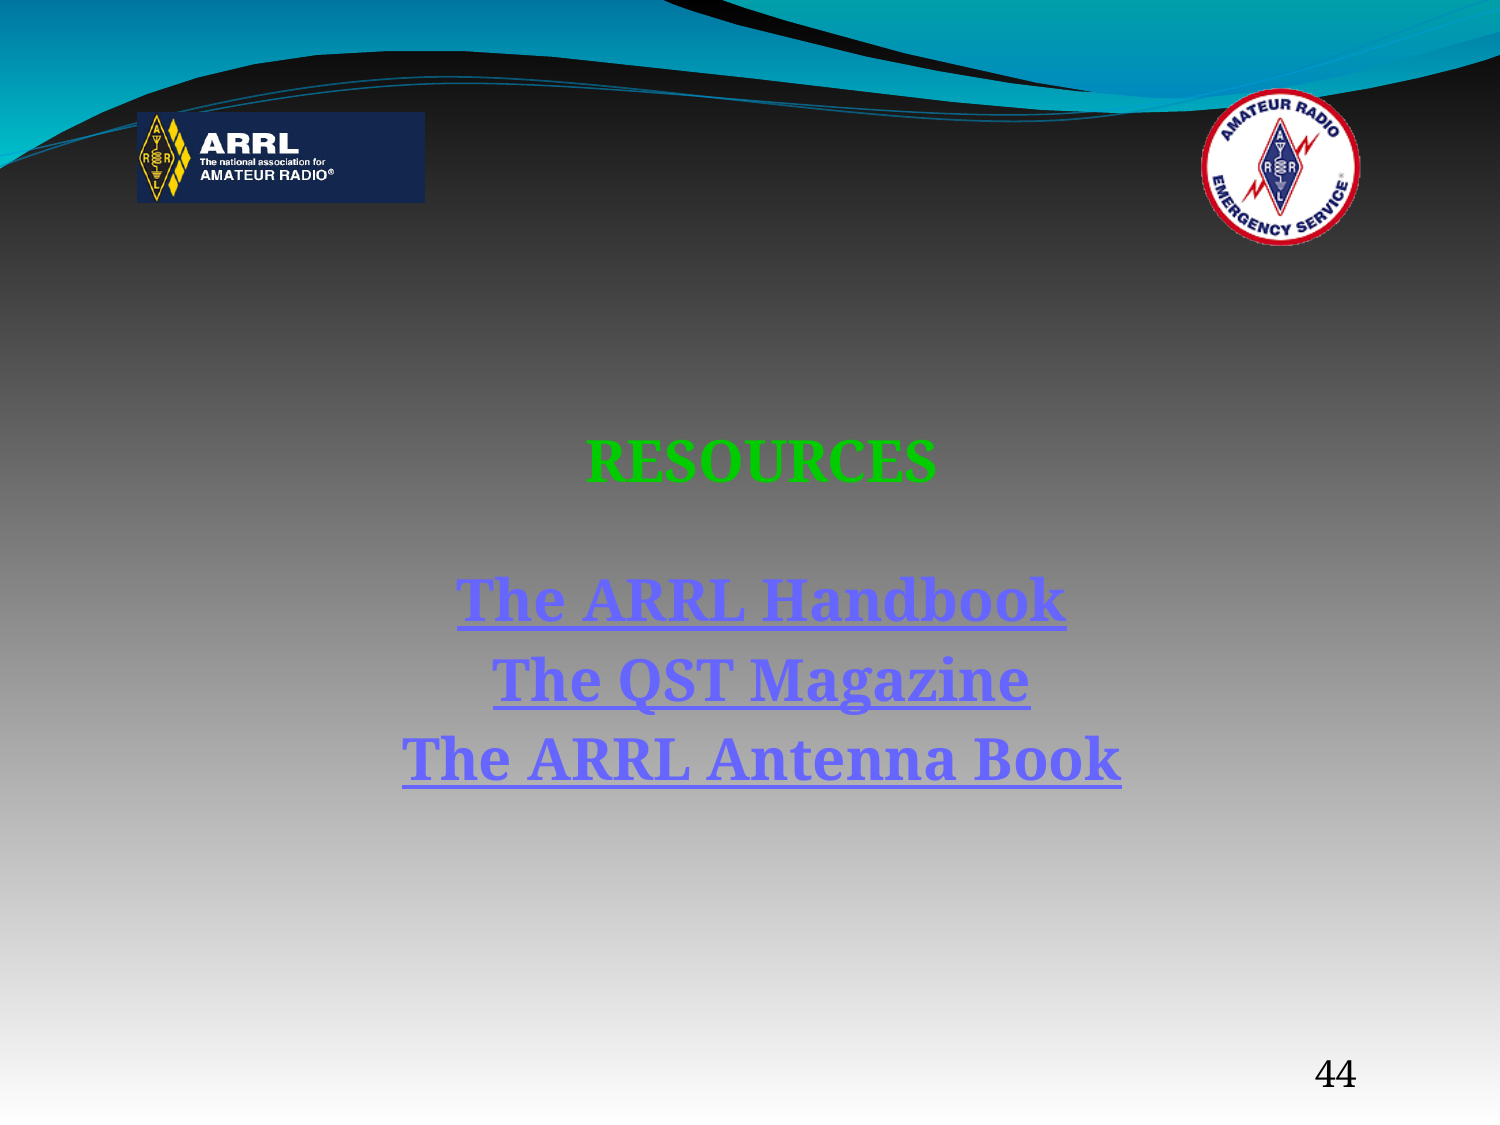

#
RESOURCES
The ARRL Handbook
The QST Magazine
The ARRL Antenna Book